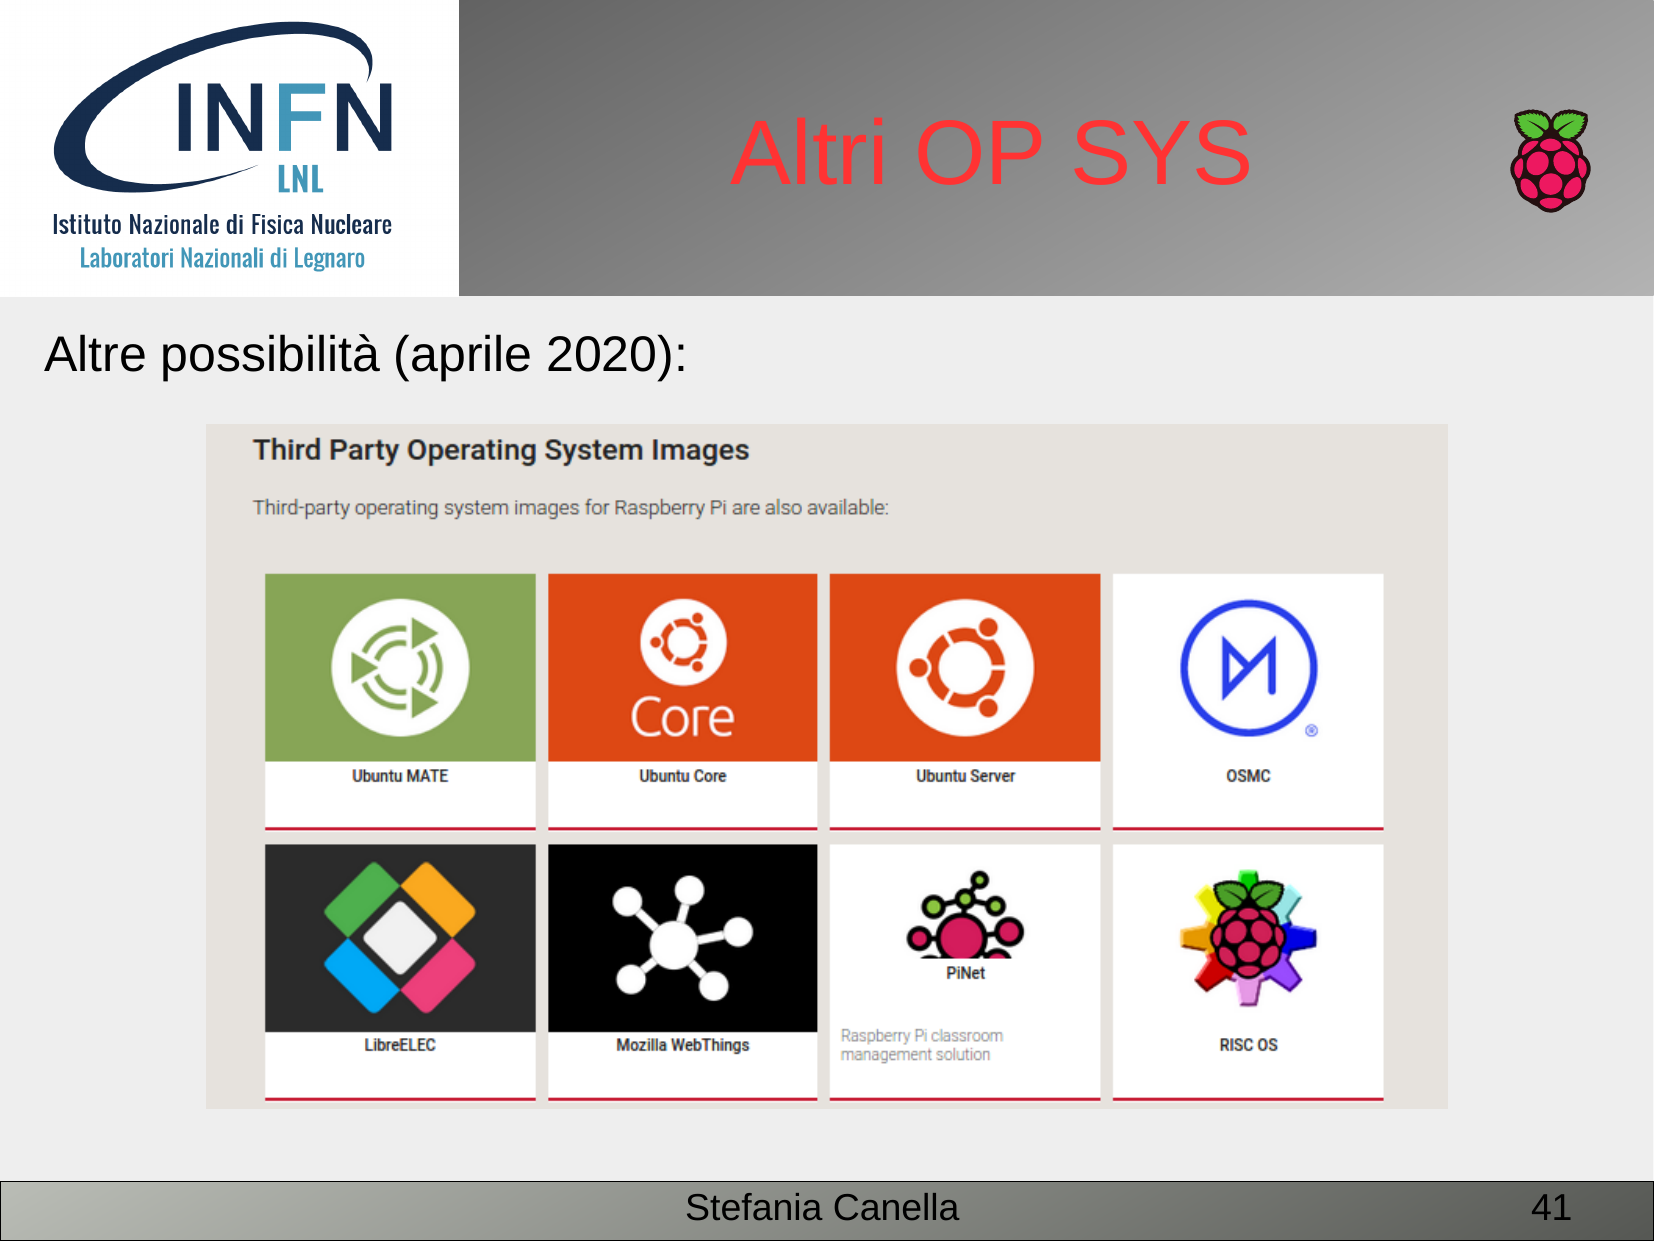

# Altri OP SYS
Altre possibilità (aprile 2020):
Stefania Canella